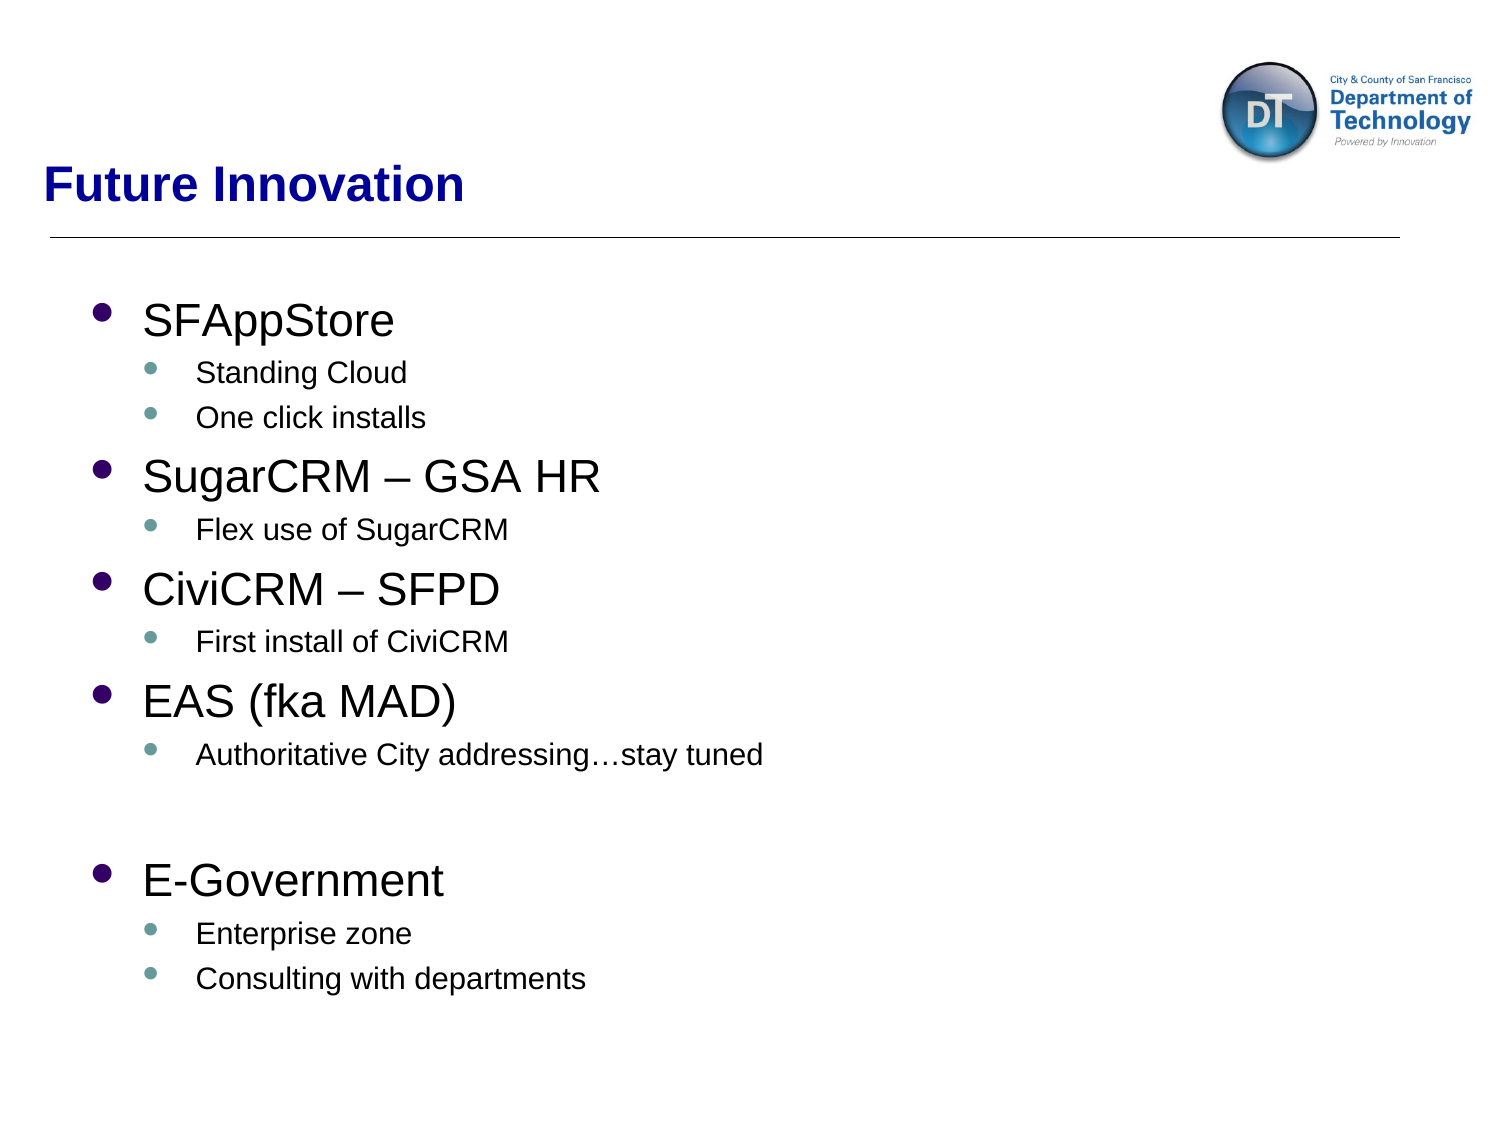

# Future Innovation
SFAppStore
Standing Cloud
One click installs
SugarCRM – GSA HR
Flex use of SugarCRM
CiviCRM – SFPD
First install of CiviCRM
EAS (fka MAD)
Authoritative City addressing…stay tuned
E-Government
Enterprise zone
Consulting with departments